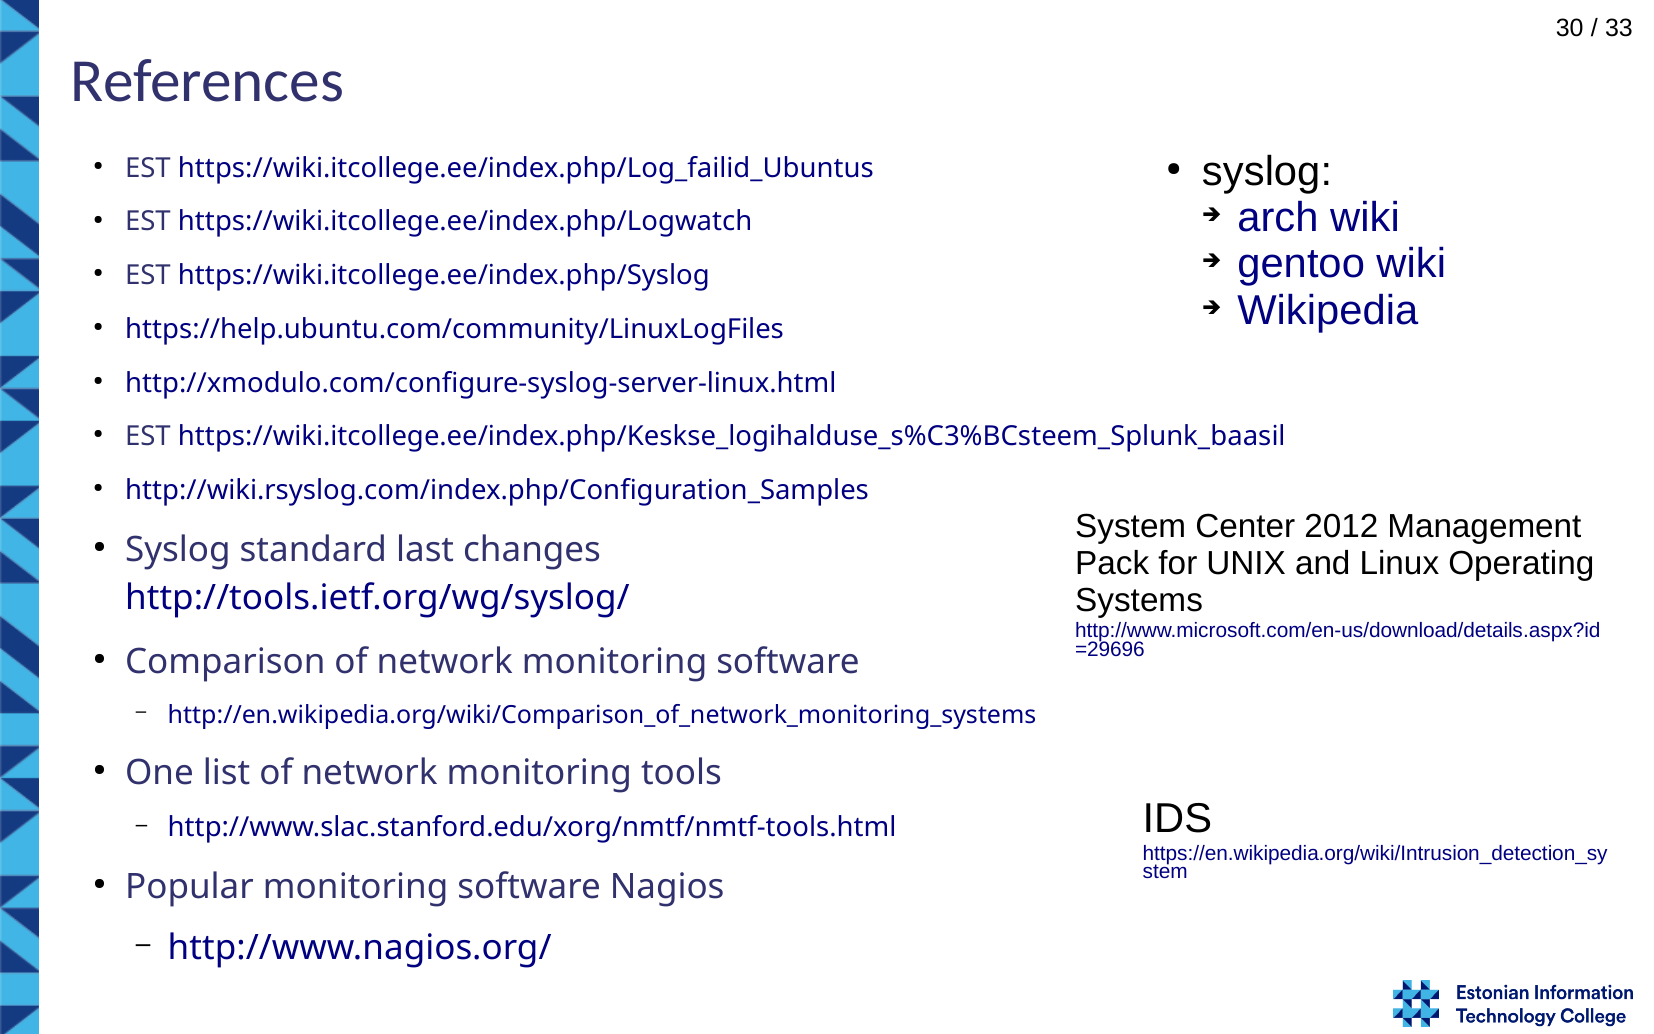

# References
syslog:
arch wiki
gentoo wiki
Wikipedia
EST https://wiki.itcollege.ee/index.php/Log_failid_Ubuntus
EST https://wiki.itcollege.ee/index.php/Logwatch
EST https://wiki.itcollege.ee/index.php/Syslog
https://help.ubuntu.com/community/LinuxLogFiles
http://xmodulo.com/configure-syslog-server-linux.html
EST https://wiki.itcollege.ee/index.php/Keskse_logihalduse_s%C3%BCsteem_Splunk_baasil
http://wiki.rsyslog.com/index.php/Configuration_Samples
Syslog standard last changes
http://tools.ietf.org/wg/syslog/
Comparison of network monitoring software
http://en.wikipedia.org/wiki/Comparison_of_network_monitoring_systems
One list of network monitoring tools
http://www.slac.stanford.edu/xorg/nmtf/nmtf-tools.html
Popular monitoring software Nagios
http://www.nagios.org/
System Center 2012 Management Pack for UNIX and Linux Operating Systems
http://www.microsoft.com/en-us/download/details.aspx?id=29696
IDS
https://en.wikipedia.org/wiki/Intrusion_detection_system